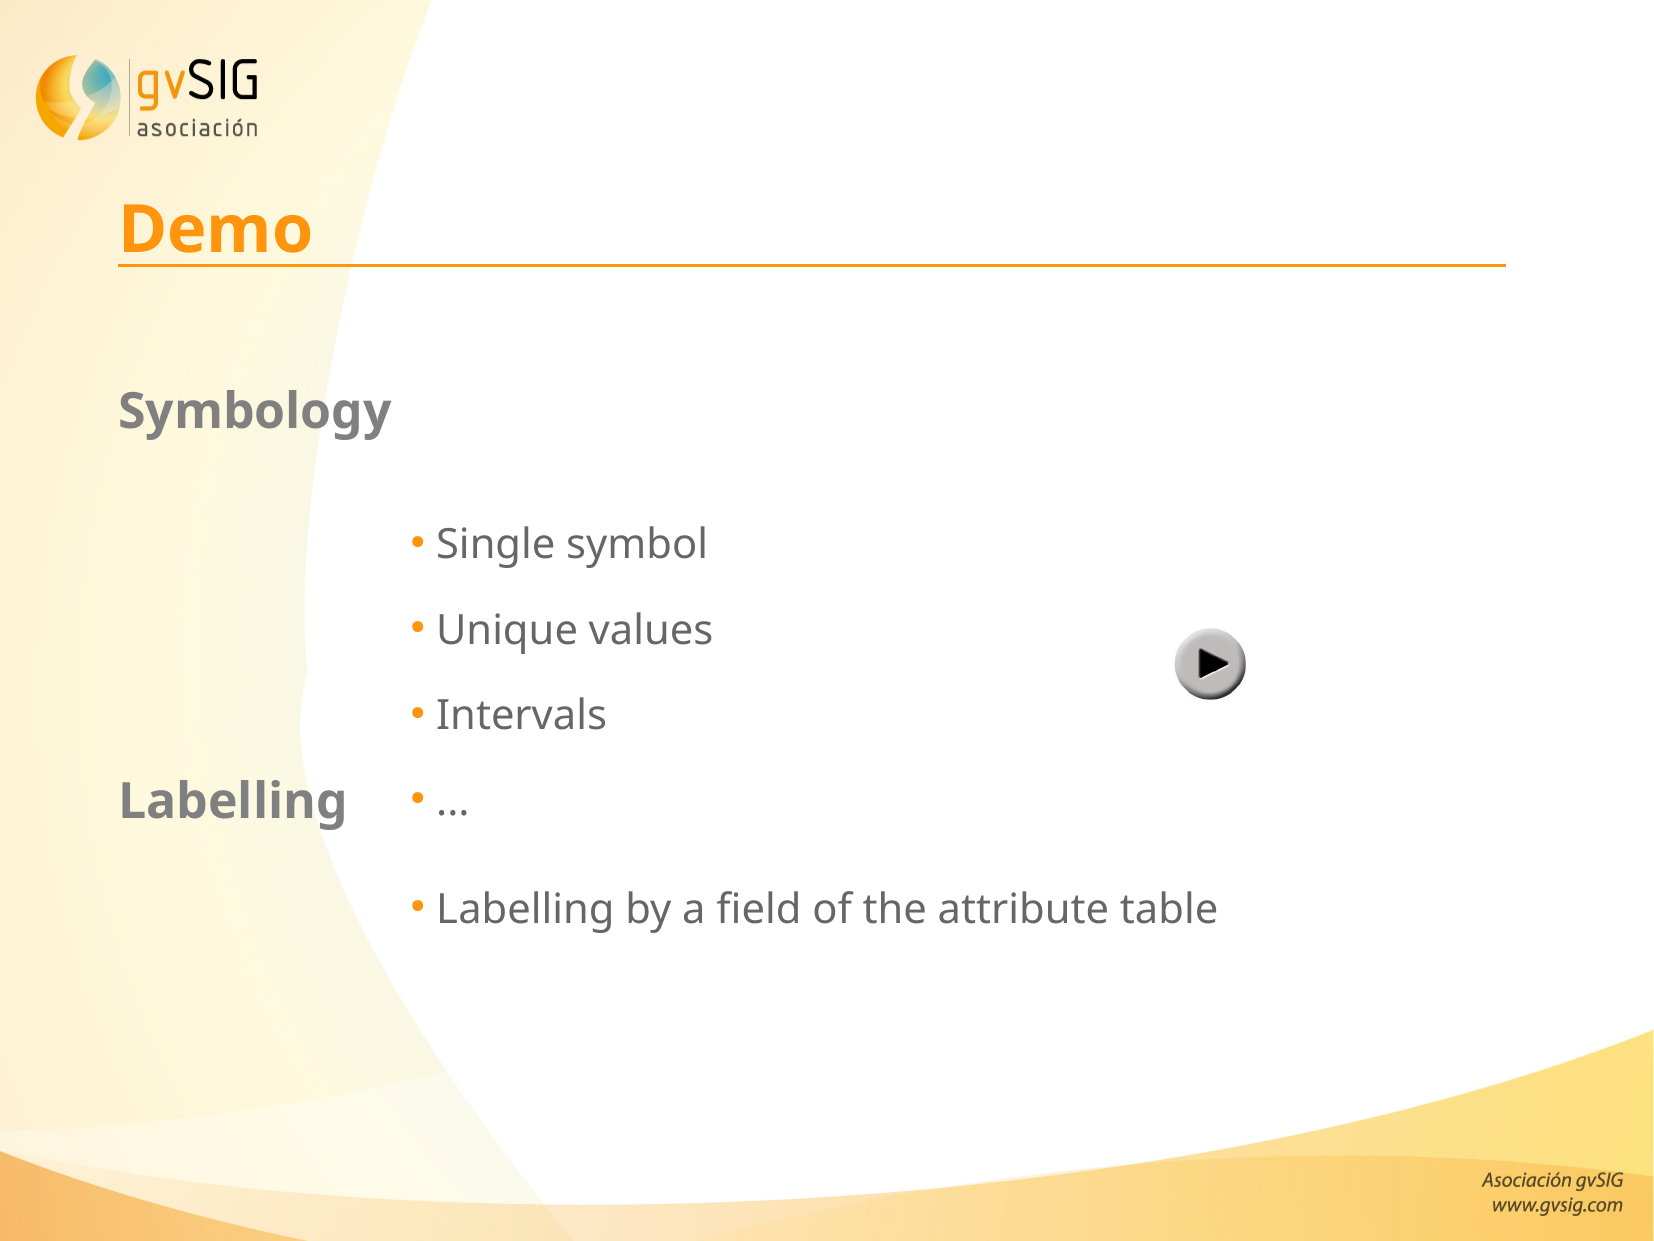

# Demo
Symbology
 Single symbol
 Unique values
 Intervals
 ...
Labelling
 Labelling by a field of the attribute table